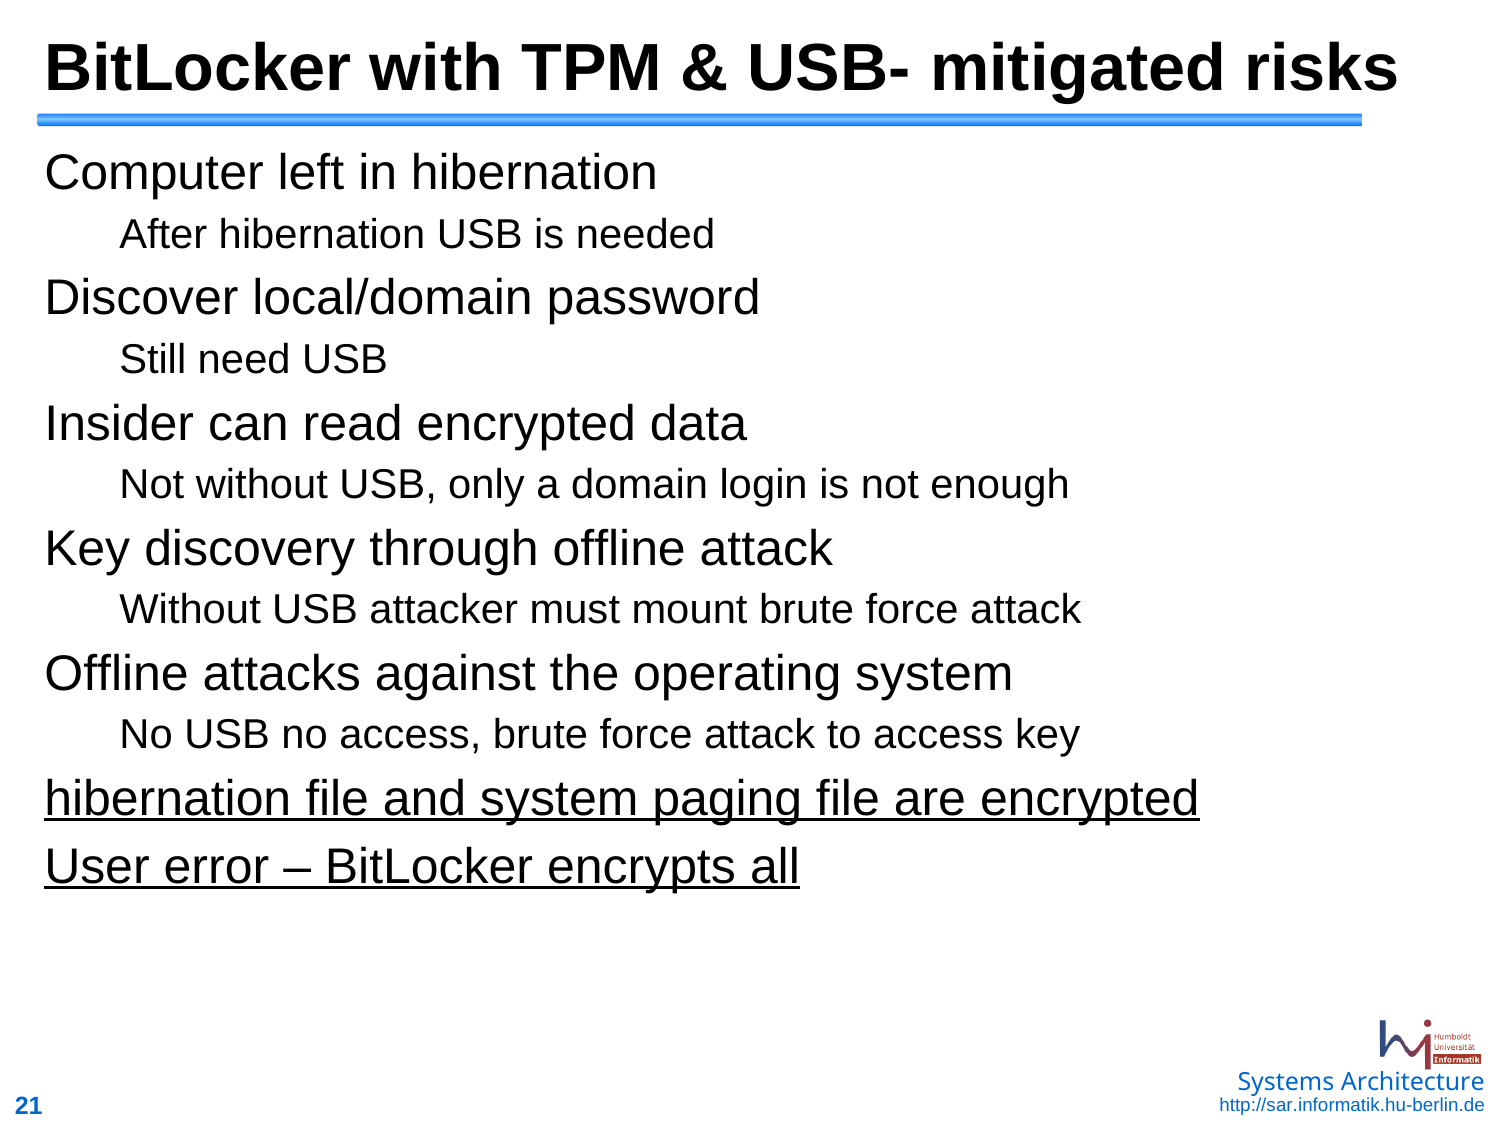

# BitLocker with TPM & USB- mitigated risks
Computer left in hibernation
After hibernation USB is needed
Discover local/domain password
Still need USB
Insider can read encrypted data
Not without USB, only a domain login is not enough
Key discovery through offline attack
Without USB attacker must mount brute force attack
Offline attacks against the operating system
No USB no access, brute force attack to access key
hibernation file and system paging file are encrypted
User error – BitLocker encrypts all